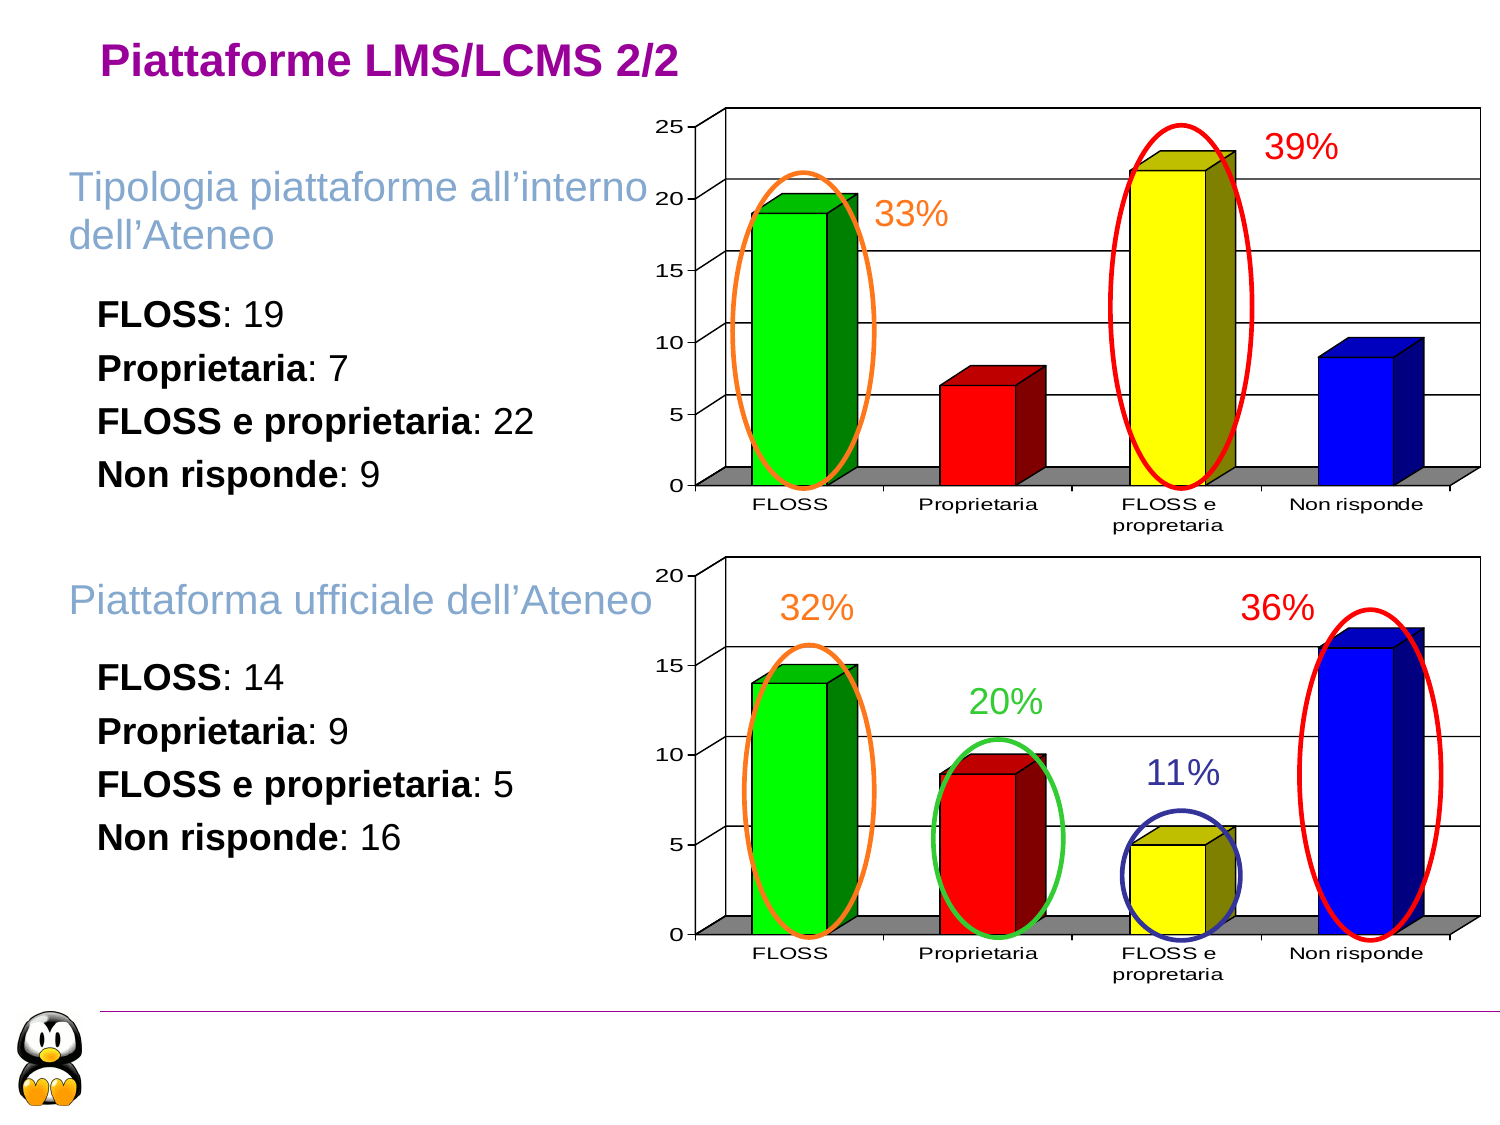

# Piattaforme LMS/LCMS 2/2
39%
	Tipologia piattaforme all’interno dell’Ateneo
FLOSS: 19
Proprietaria: 7
FLOSS e proprietaria: 22
Non risponde: 9
33%
	Piattaforma ufficiale dell’Ateneo
32%
36%
FLOSS: 14
Proprietaria: 9
FLOSS e proprietaria: 5
Non risponde: 16
20%
11%